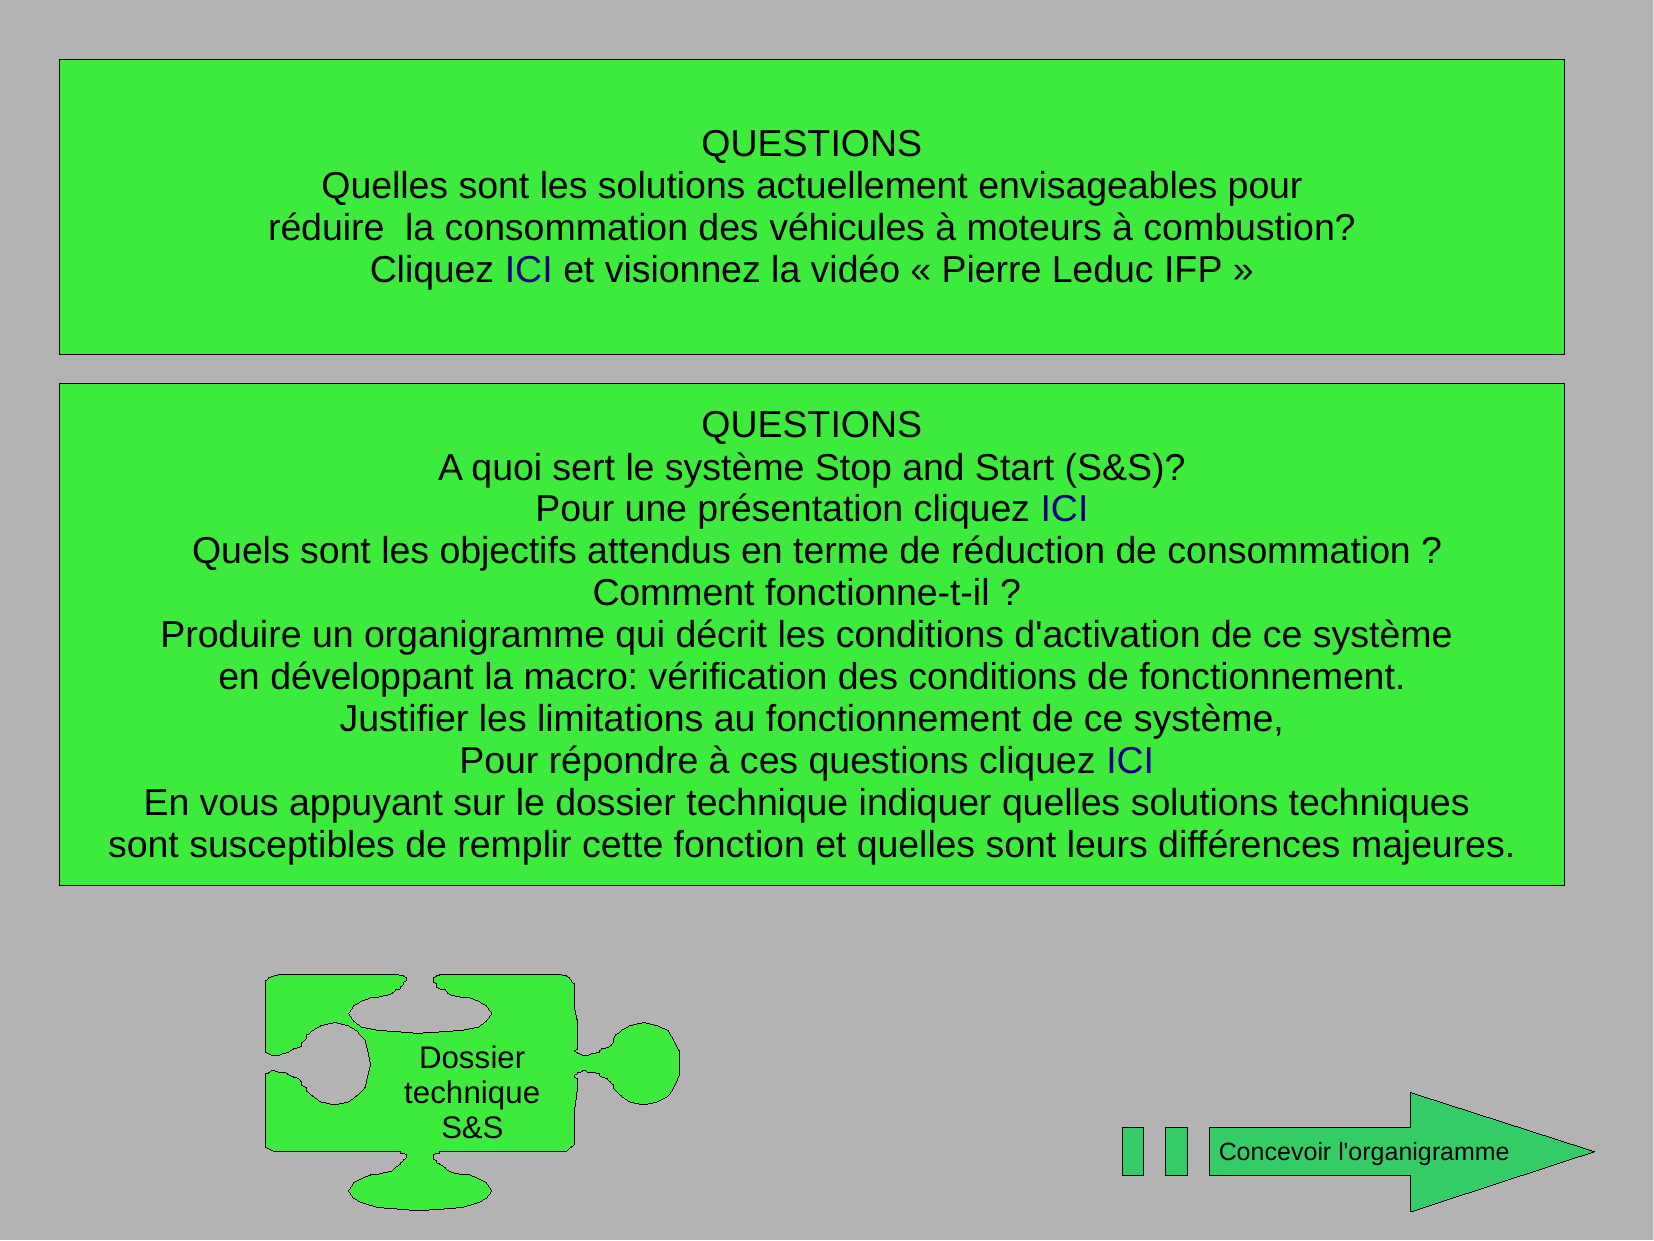

QUESTIONS
Quelles sont les solutions actuellement envisageables pour
réduire la consommation des véhicules à moteurs à combustion?
Cliquez ICI et visionnez la vidéo « Pierre Leduc IFP »
QUESTIONS
A quoi sert le système Stop and Start (S&S)?
Pour une présentation cliquez ICI
 Quels sont les objectifs attendus en terme de réduction de consommation ?
Comment fonctionne-t-il ?
Produire un organigramme qui décrit les conditions d'activation de ce système
en développant la macro: vérification des conditions de fonctionnement.
Justifier les limitations au fonctionnement de ce système,
Pour répondre à ces questions cliquez ICI
En vous appuyant sur le dossier technique indiquer quelles solutions techniques
sont susceptibles de remplir cette fonction et quelles sont leurs différences majeures.
Dossier
 technique
S&S
Concevoir l'organigramme